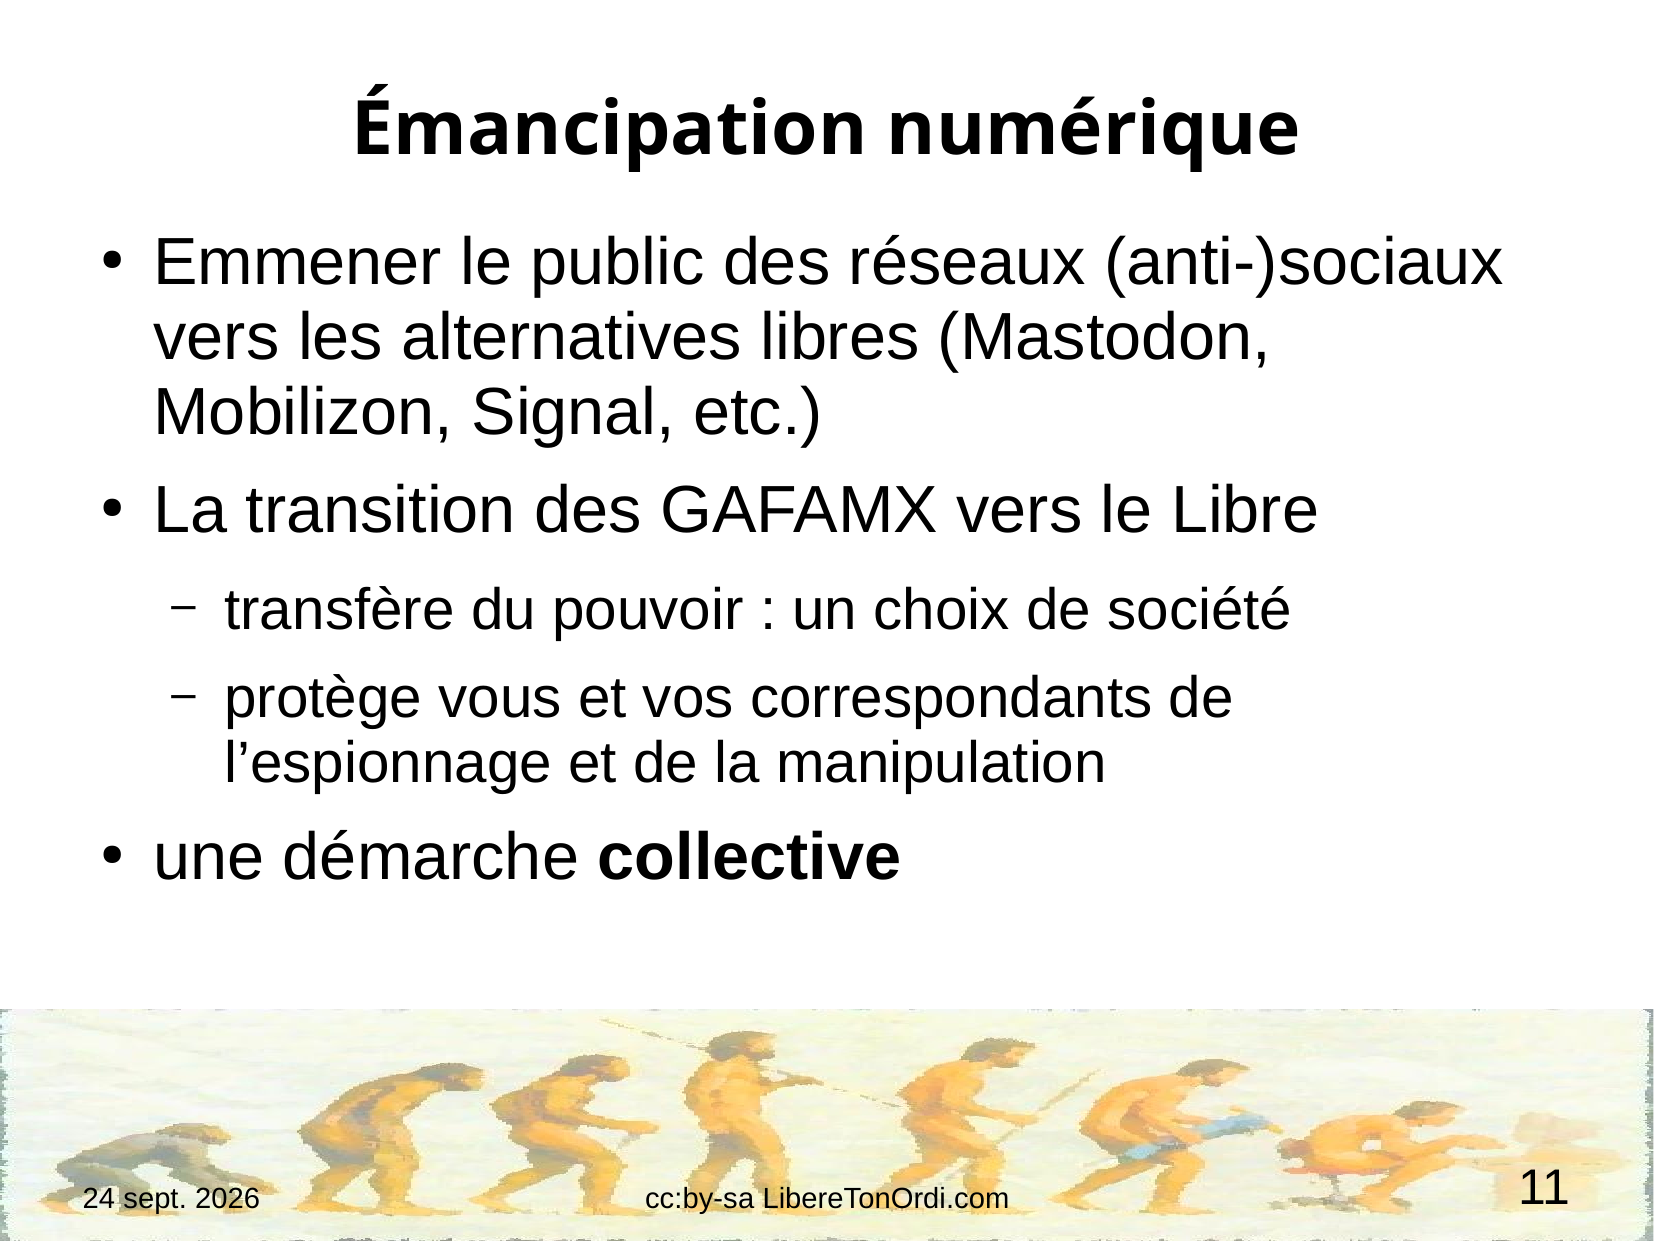

# Émancipation numérique
Emmener le public des réseaux (anti-)sociaux vers les alternatives libres (Mastodon, Mobilizon, Signal, etc.)
La transition des GAFAMX vers le Libre
transfère du pouvoir : un choix de société
protège vous et vos correspondants de l’espionnage et de la manipulation
une démarche collective
cc:by-sa LibereTonOrdi.com
11